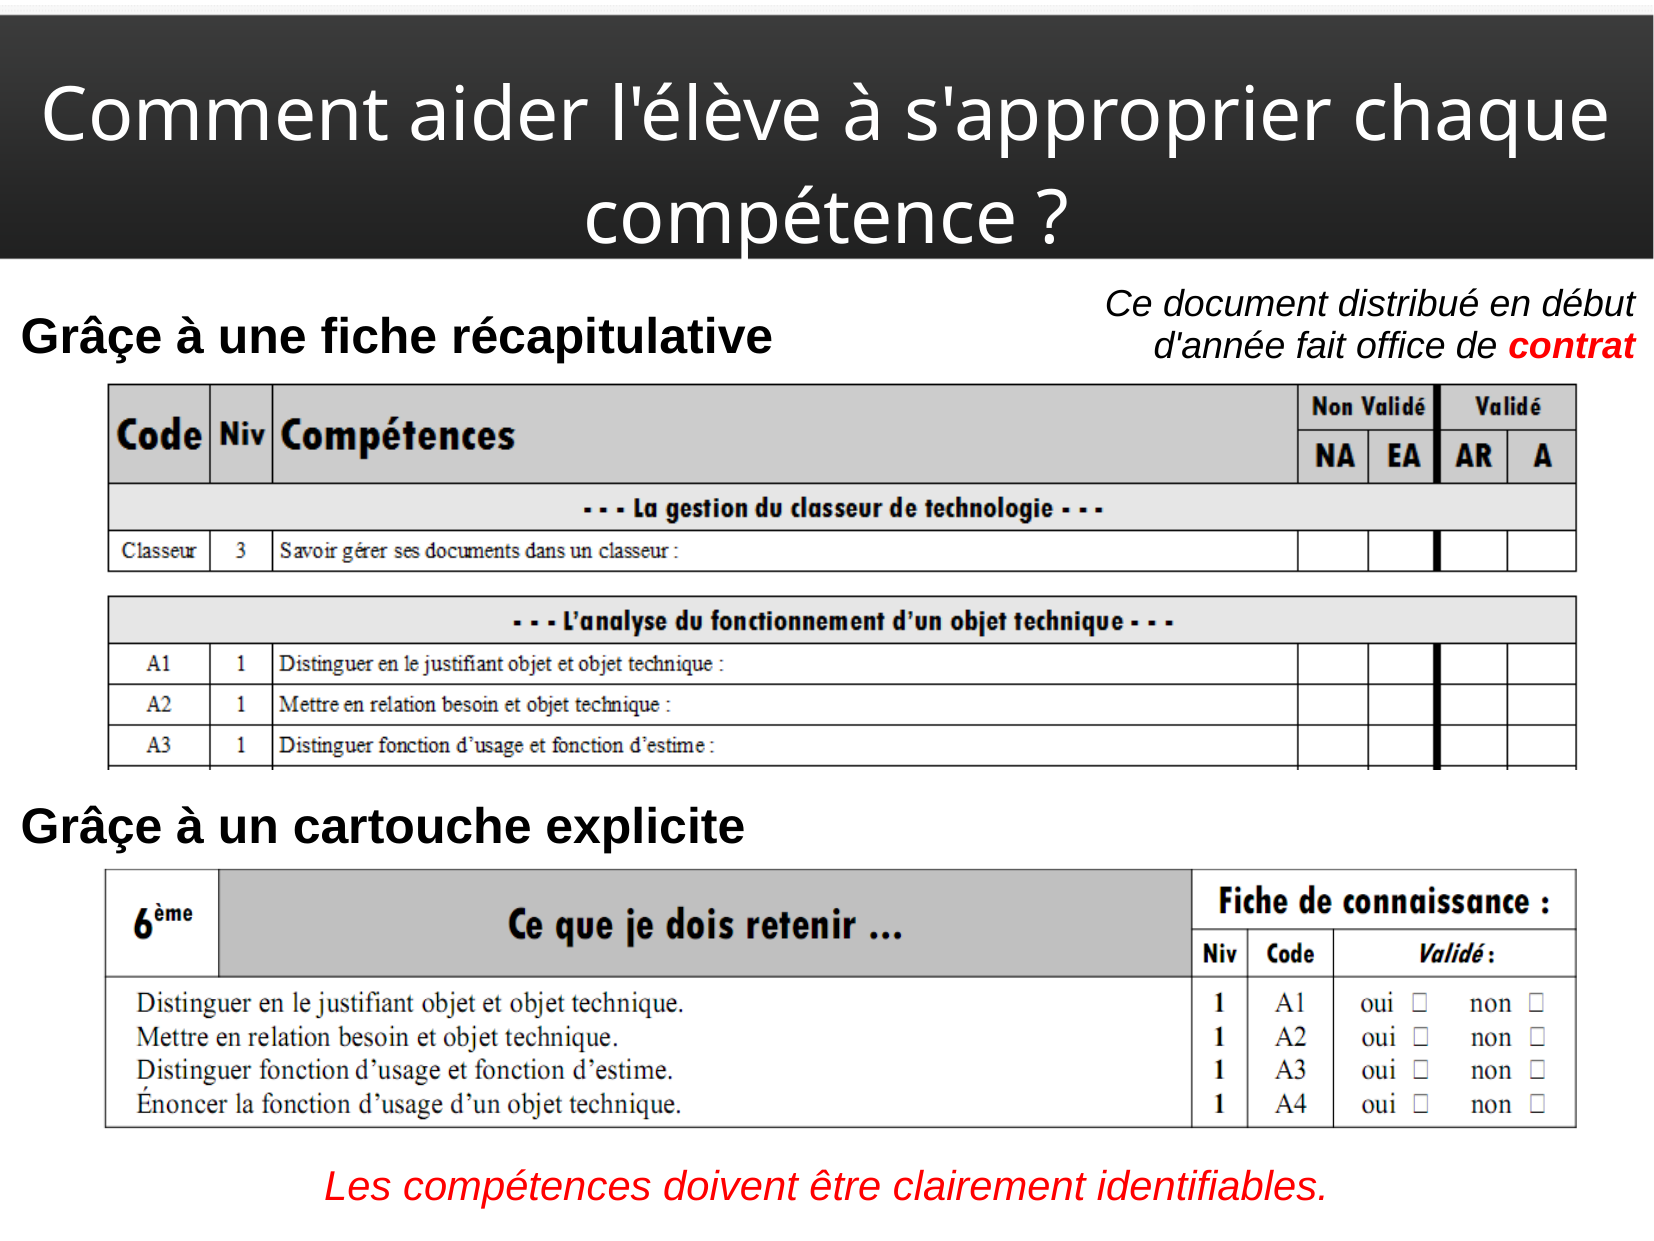

Comment aider l'élève à s'approprier chaque compétence ?
Ce document distribué en début d'année fait office de contrat
Grâçe à une fiche récapitulative
Grâçe à un cartouche explicite
Les compétences doivent être clairement identifiables.